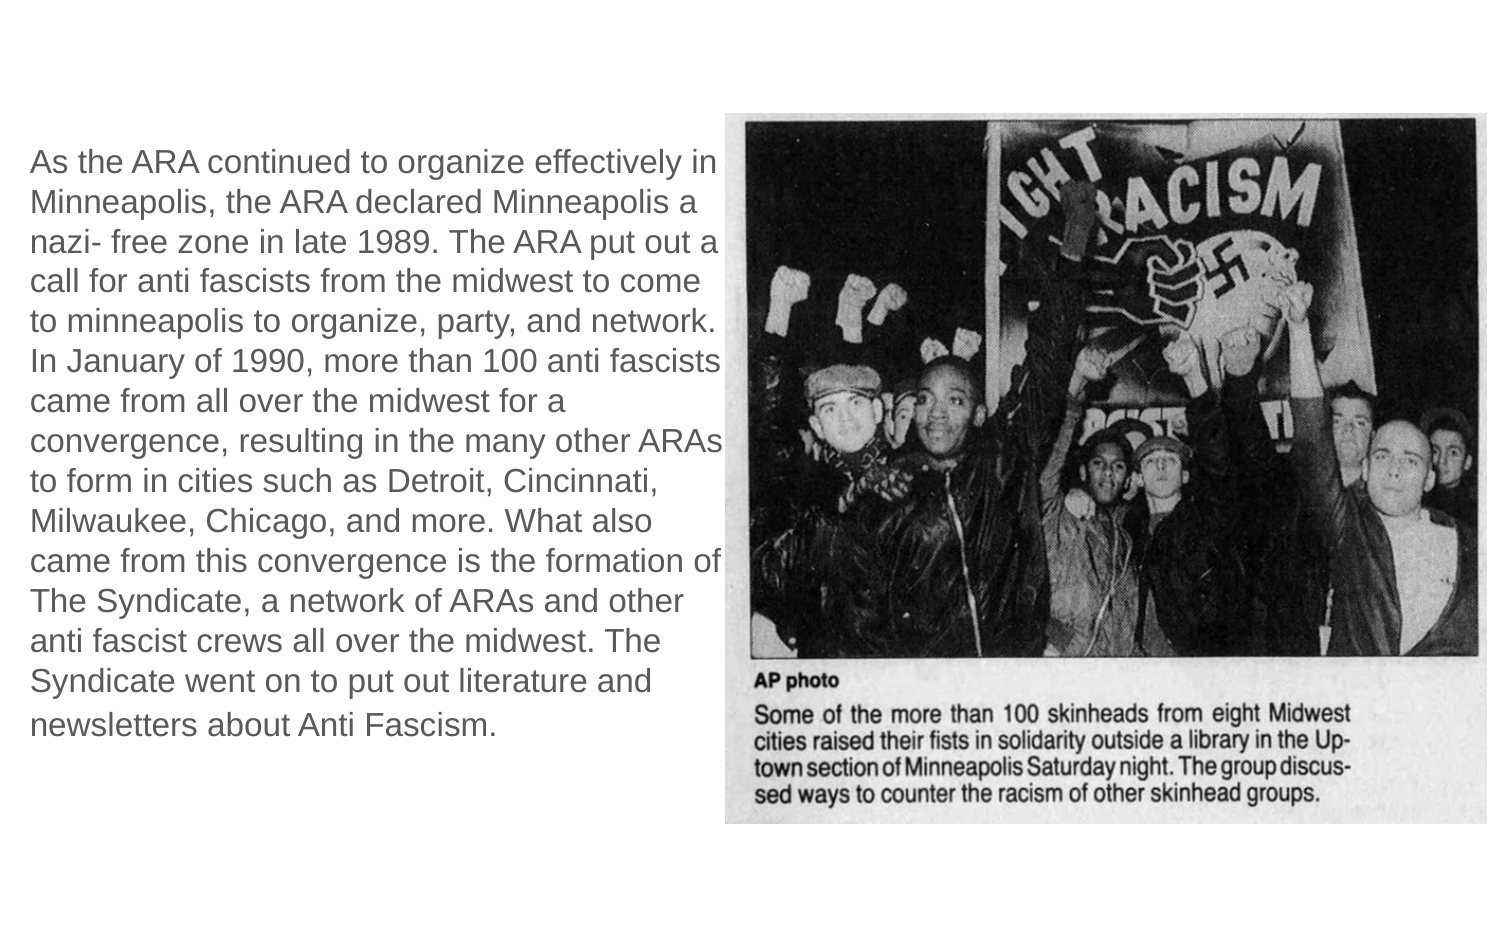

# As the ARA continued to organize effectively in Minneapolis, the ARA declared Minneapolis a nazi- free zone in late 1989. The ARA put out a call for anti fascists from the midwest to come to minneapolis to organize, party, and network. In January of 1990, more than 100 anti fascists came from all over the midwest for a convergence, resulting in the many other ARAs to form in cities such as Detroit, Cincinnati, Milwaukee, Chicago, and more. What also came from this convergence is the formation of The Syndicate, a network of ARAs and other anti fascist crews all over the midwest. The Syndicate went on to put out literature and newsletters about Anti Fascism.